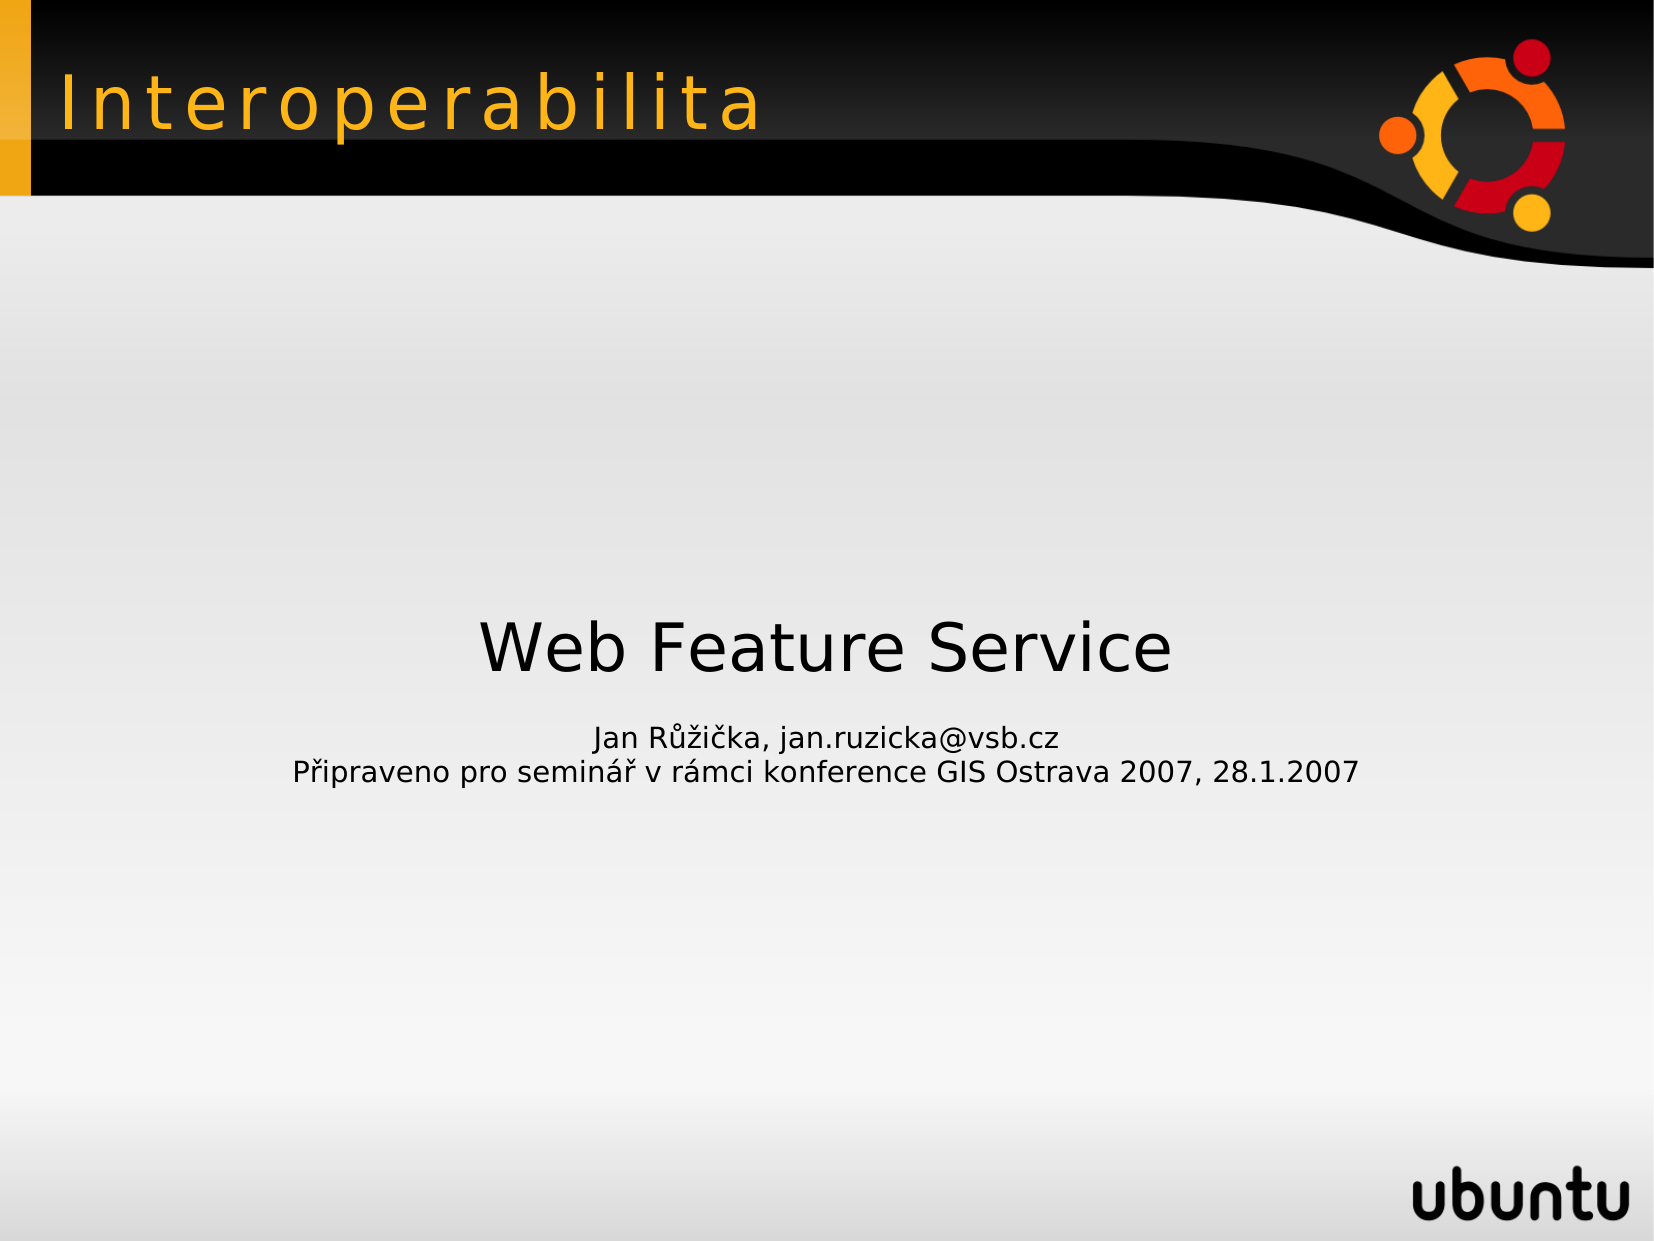

# Interoperabilita
Web Feature Service
Jan Růžička, jan.ruzicka@vsb.cz
Připraveno pro seminář v rámci konference GIS Ostrava 2007, 28.1.2007